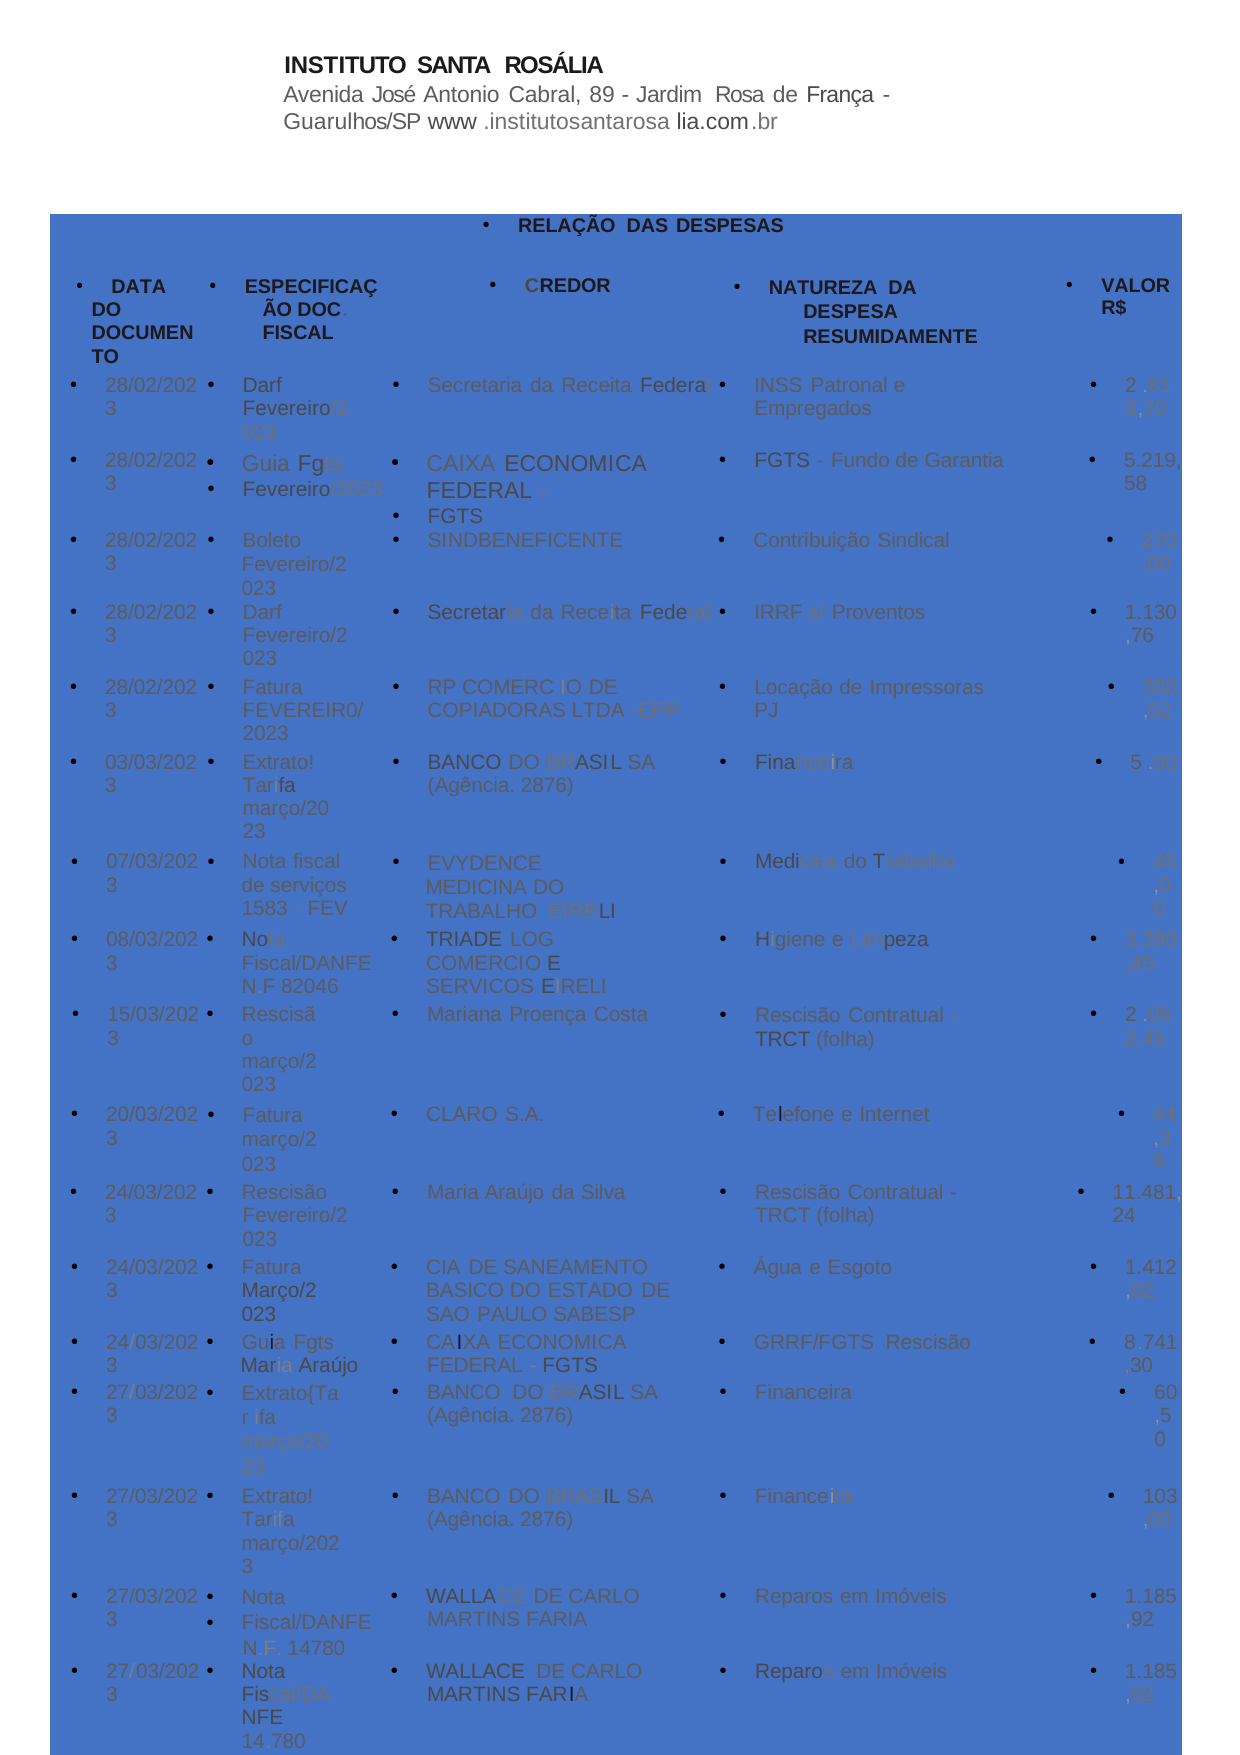

INSTITUTO SANTA ROSÁLIA
Avenida José Antonio Cabral, 89 - Jardim Rosa de França - Guarulhos/SP www .institutosantarosa lia.com.br
| | RELAÇÃO DAS DESPESAS | | | | |
| --- | --- | --- | --- | --- | --- |
| DATA DO DOCUMENTO | | ESPECIFICAÇÃO DOC. FISCAL | CREDOR | NATUREZA DA DESPESA RESUMIDAMENTE | VALOR R$ |
| 28/02/2023 | | Darf Fevereiro/2023 | Secretaria da Receita Federal | INSS Patronal e Empregados | 2 .813,70 |
| 28/02/2023 | | Guia Fgts Fevereiro/2023 | CAIXA ECONOMICA FEDERAL - FGTS | FGTS - Fundo de Garantia | 5.219,58 |
| 28/02/2023 | | Boleto Fevereiro/2023 | SINDBENEFICENTE | Contribuição Sindical | 270,00 |
| 28/02/2023 | | Darf Fevereiro/2023 | Secretaria da Receita Federal | IRRF s/ Proventos | 1.130,76 |
| 28/02/2023 | | Fatura FEVEREIR0/2023 | RP COMERC IO DE COPIADORAS LTDA -EPP | Locação de Impressoras PJ | 330,52 |
| 03/03/2023 | | Extrato!Tarifa março/2023 | BANCO DO BRASIL SA (Agência. 2876) | Financeira | 5 .00 |
| 07/03/2023 | | Nota fiscal de serviços 1583 - FEV | EVYDENCE MEDICINA DO TRABALHO EIRELI | Medicina do Trabalho | 45 ,00 |
| 08/03/2023 | | Nota Fiscal/DANFE N.F 82046 | TRIADE LOG COMERCIO E SERVICOS EIRELI | Higiene e Limpeza | 3.390,45 |
| 15/03/2023 | | Rescisão março/2023 | Mariana Proença Costa | Rescisão Contratual - TRCT (folha) | 2 .062,45 |
| 20/03/2023 | | Fatura março/2023 | CLARO S.A. | Telefone e Internet | 44,39 |
| 24/03/2023 | | Rescisão Fevereiro/2023 | Maria Araújo da Silva | Rescisão Contratual - TRCT (folha) | 11.481,24 |
| 24/03/2023 | | Fatura Março/2023 | CIA DE SANEAMENTO BASICO DO ESTADO DE SAO PAULO SABESP | Água e Esgoto | 1.412,82 |
| 24/03/2023 | | Guia Fgts Maria Araújo | CAIXA ECONOMICA FEDERAL - FGTS | GRRF/FGTS Rescisão | 8.741,30 |
| 27/03/2023 | | Extrato{Tar ifa março/2023 | BANCO DO BRASIL SA (Agência. 2876) | Financeira | 60,50 |
| 27/03/2023 | | Extrato!Tarifa março/2023 | BANCO DO BRASIL SA (Agência. 2876) | Financeira | 103,00 |
| 27/03/2023 | | Nota Fiscal/DANFE N.F. 14780 | WALLACE DE CARLO MARTINS FARIA | Reparos em Imóveis | 1.185 ,92 |
| 27/03/2023 | | Nota Fiscal/DA NFE 14.780 | WALLACE DE CARLO MARTINS FARIA | Reparos em Imóveis | 1.185 ,92 |
| 28/03/2023 | | Fatura março/2023 | EDP SAO PAULO DISTRIBUICAO DE ENERGIA S.A. | Energia Elétrica | 1.746,54 |
| 30/03/2023 | | Holerite março/2023 | Maria Josefa Lopes de Oliveira | Cozinheiro(a) (folha) | 1.530,04 |
| 30/03/2023 | | Holerite março/2023 | Maria Cícera Ramos | Diretor (a) (folha) | 3.336,05 |